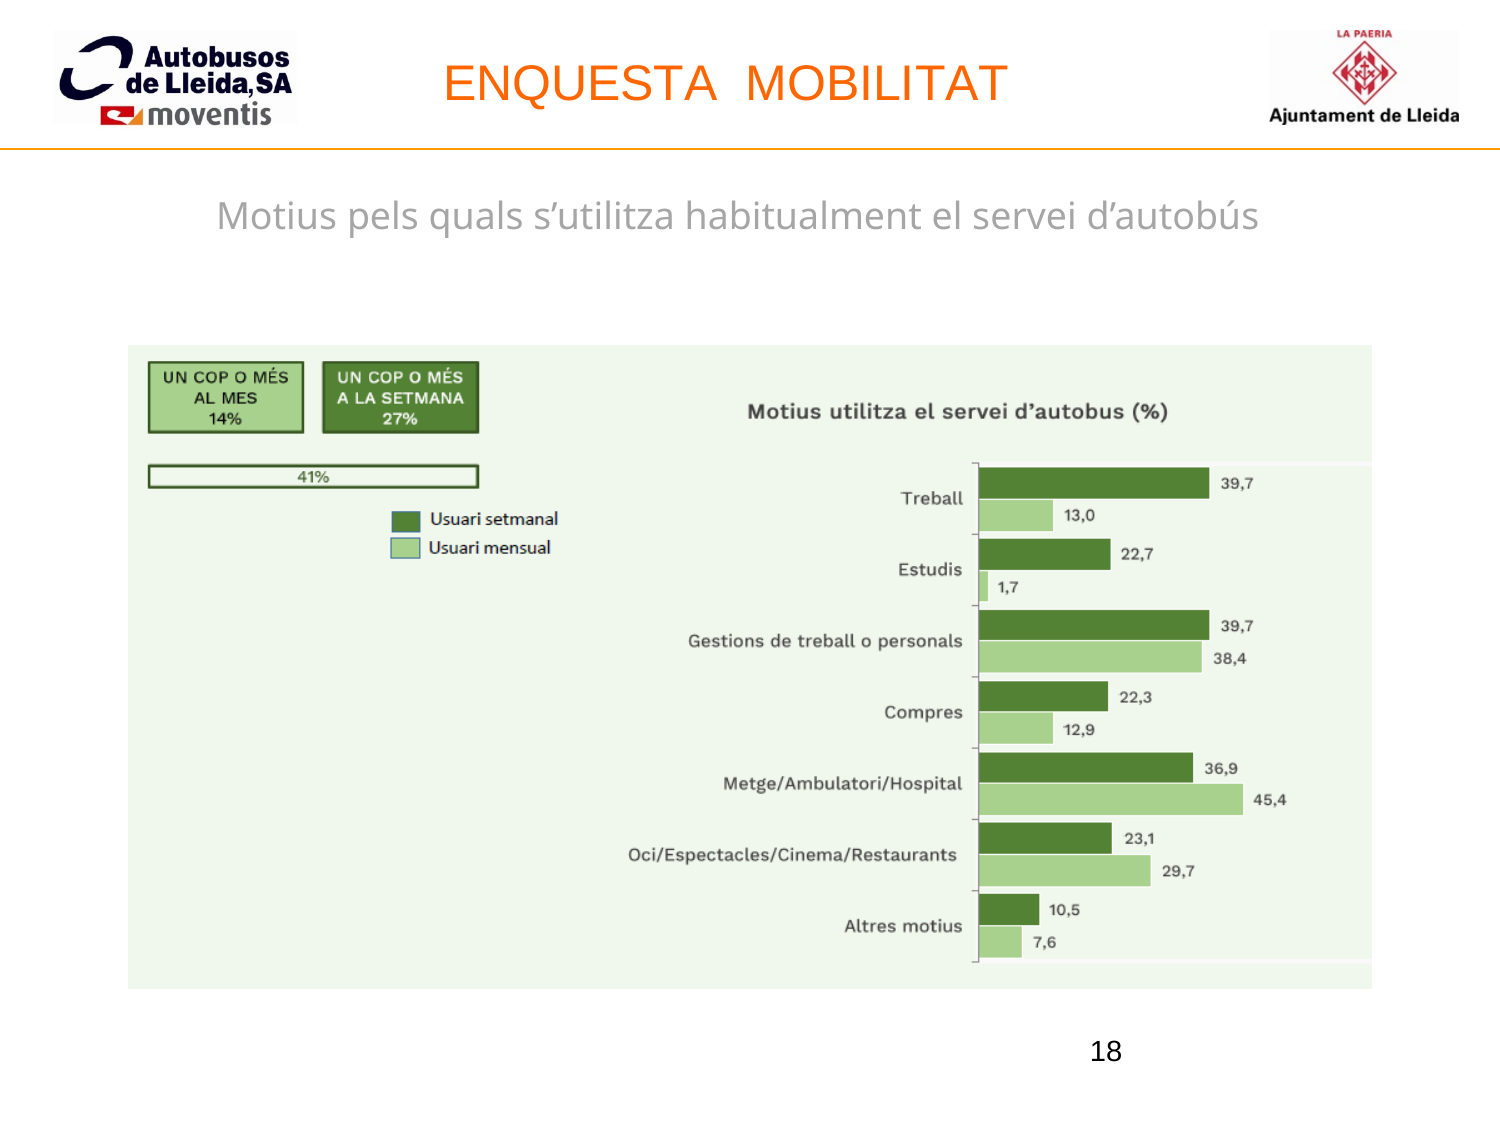

ENQUESTA MOBILITAT
Motius pels quals s’utilitza habitualment el servei d’autobús